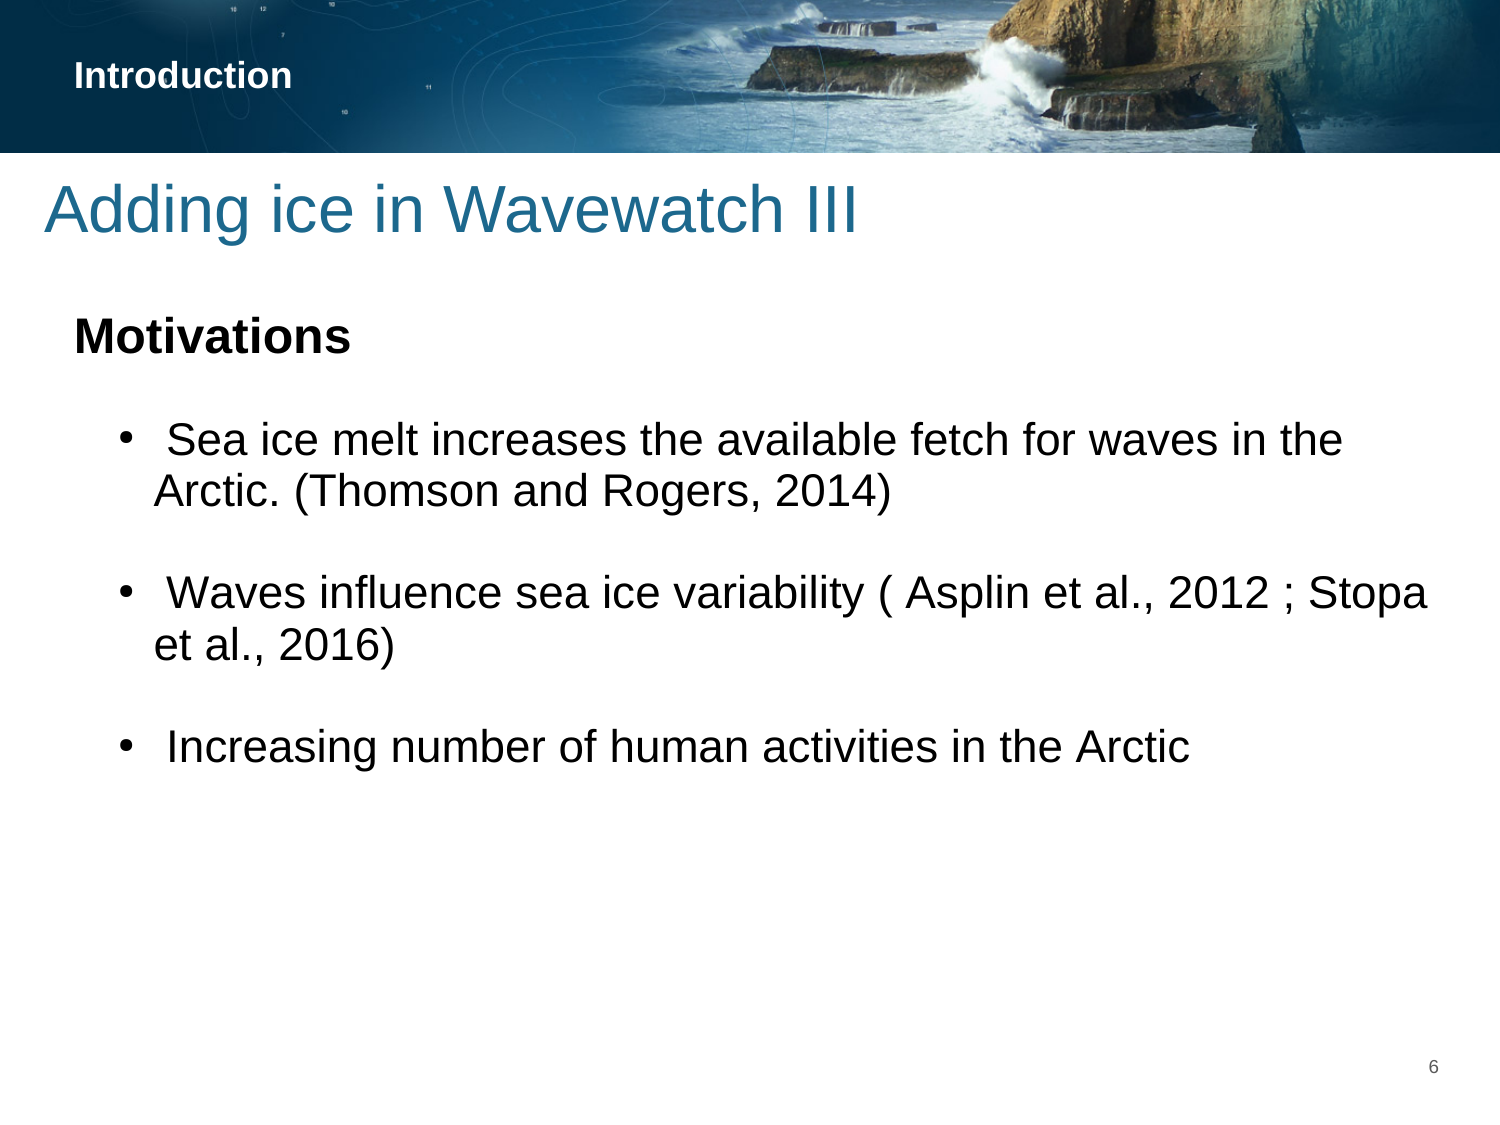

Introduction
# Adding ice in Wavewatch III
Motivations
 Sea ice melt increases the available fetch for waves in the Arctic. (Thomson and Rogers, 2014)
 Waves influence sea ice variability ( Asplin et al., 2012 ; Stopa et al., 2016)
 Increasing number of human activities in the Arctic
6